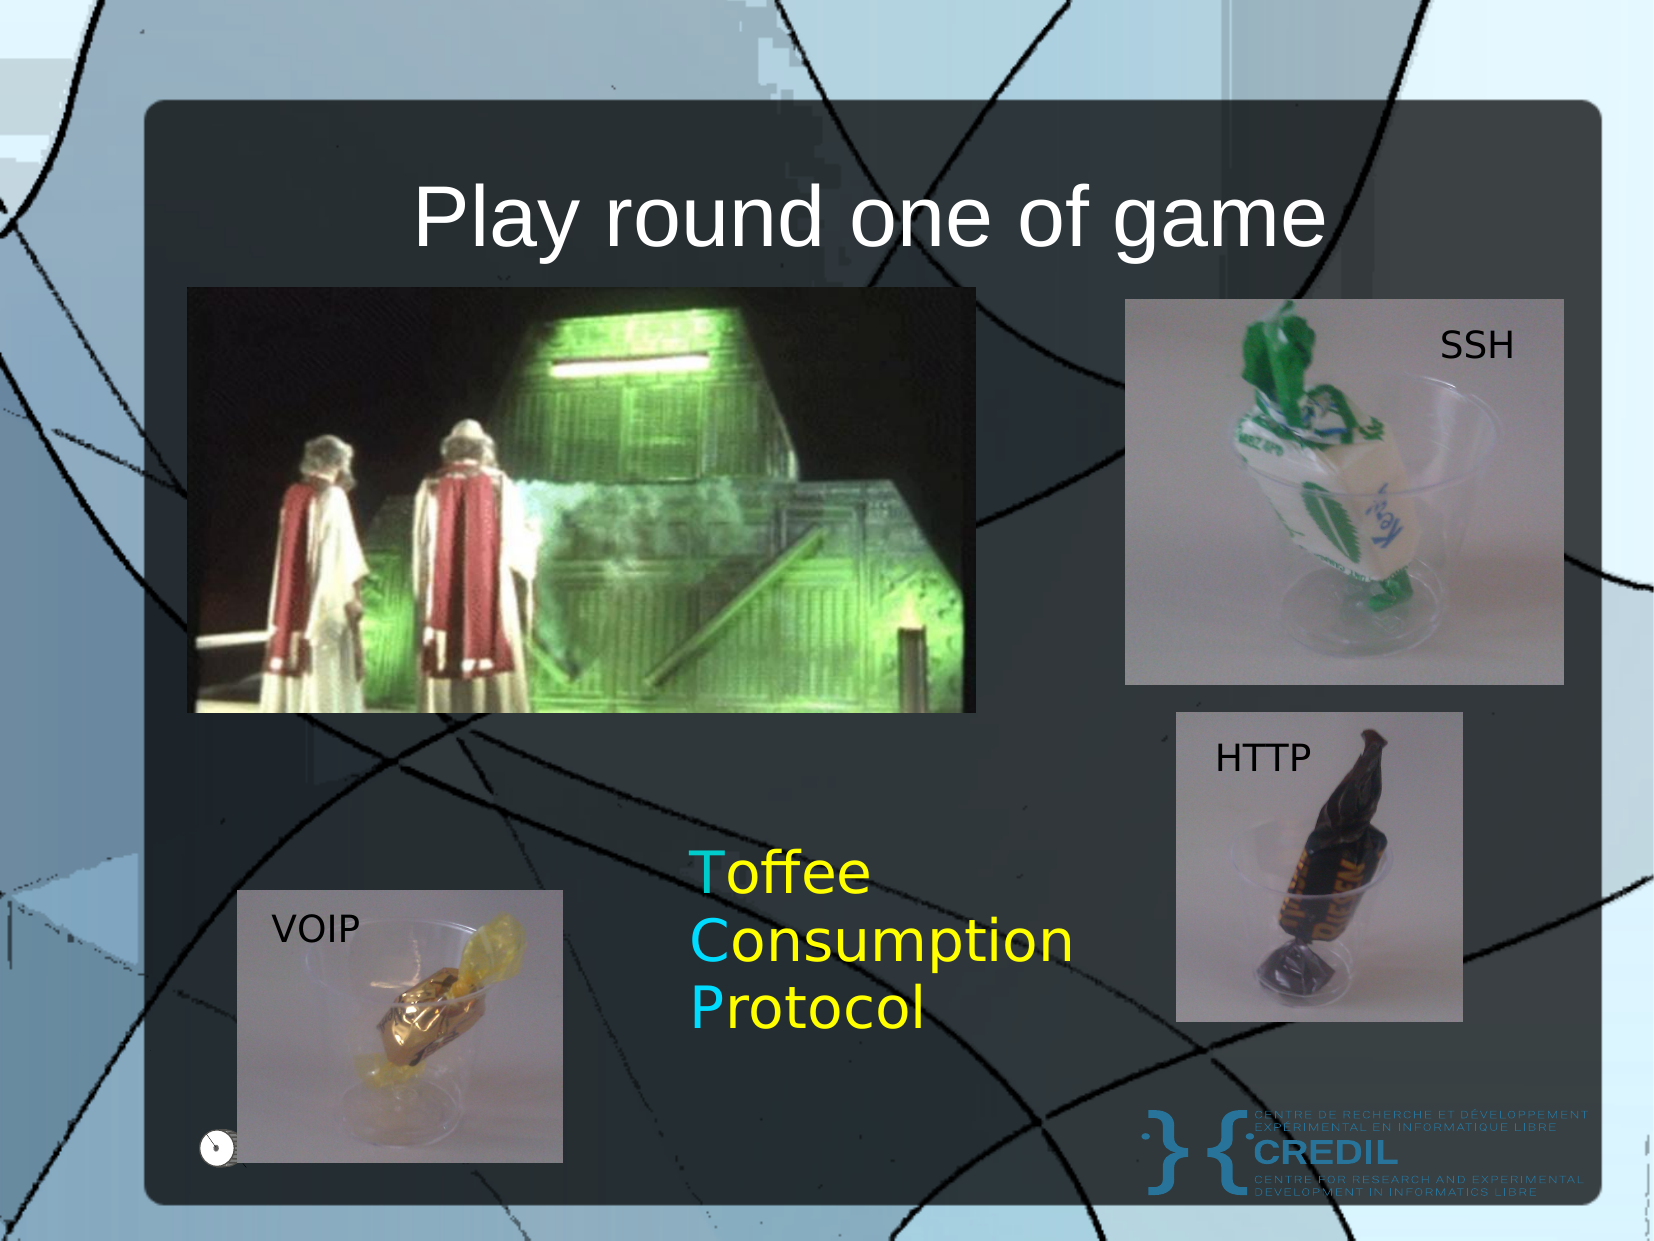

# Play round one of game
SSH
HTTP
Toffee
Consumption
Protocol
VOIP